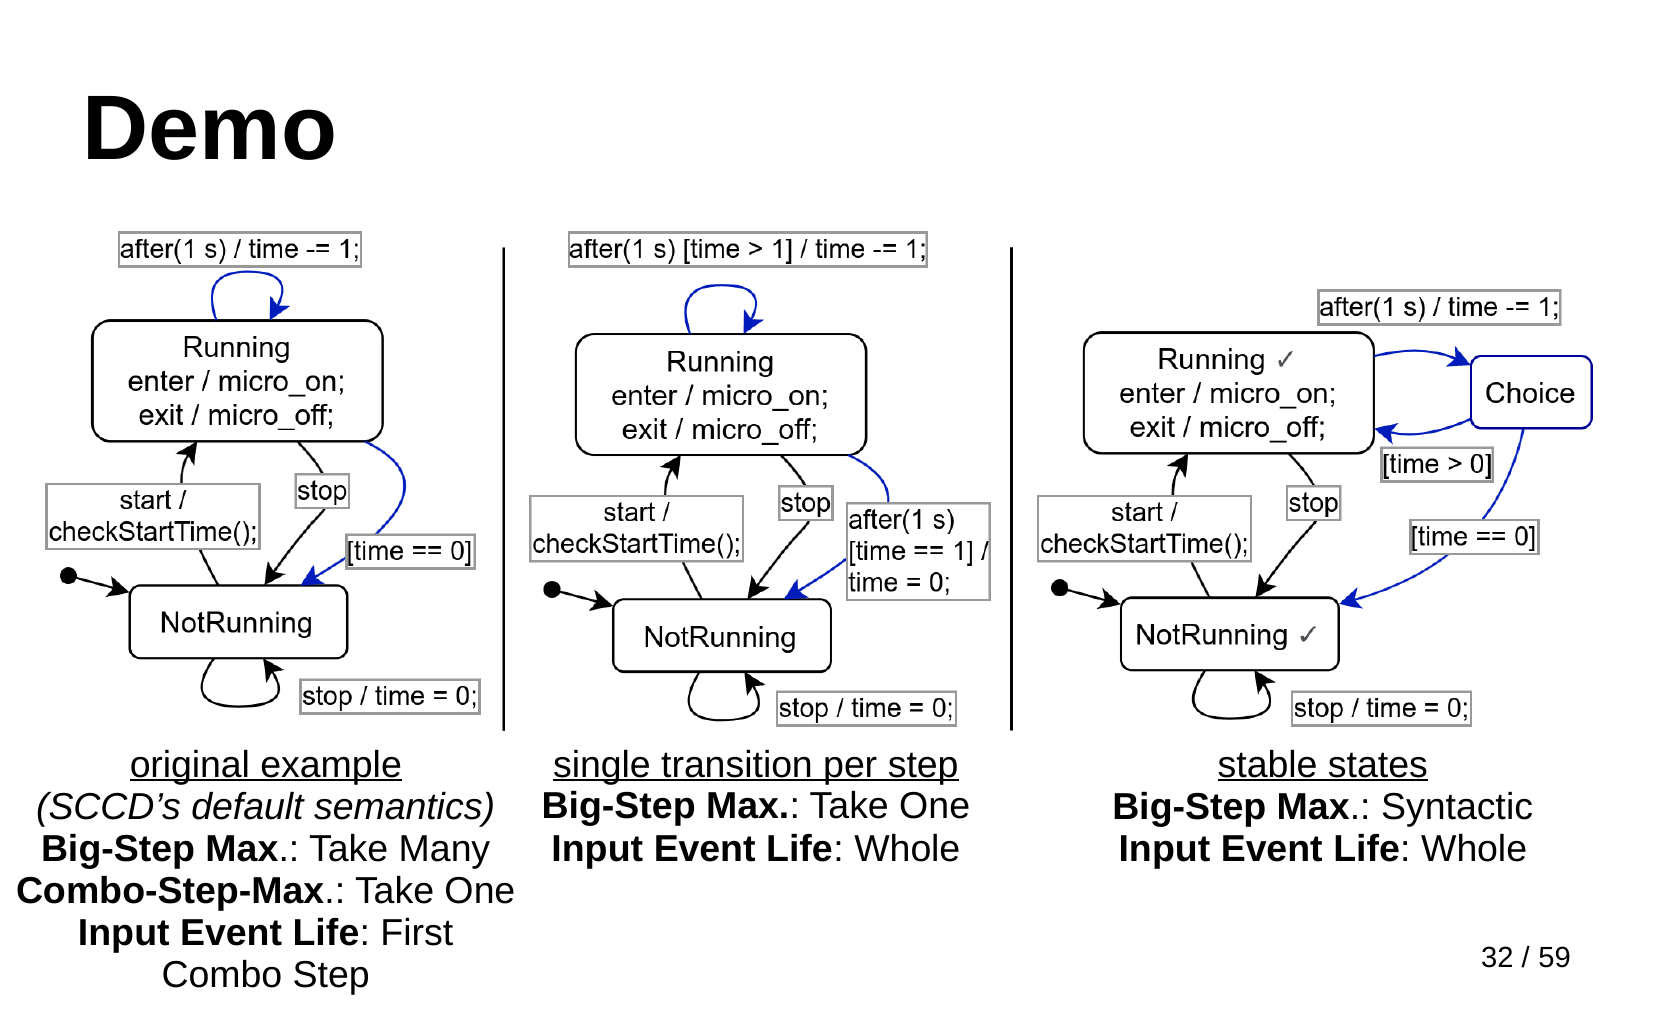

# Demo
single transition per step
Big-Step Max.: Take One
Input Event Life: Whole
original example
(SCCD’s default semantics)
Big-Step Max.: Take Many
Combo-Step-Max.: Take One
Input Event Life: First Combo Step
stable states
Big-Step Max.: Syntactic
Input Event Life: Whole
32